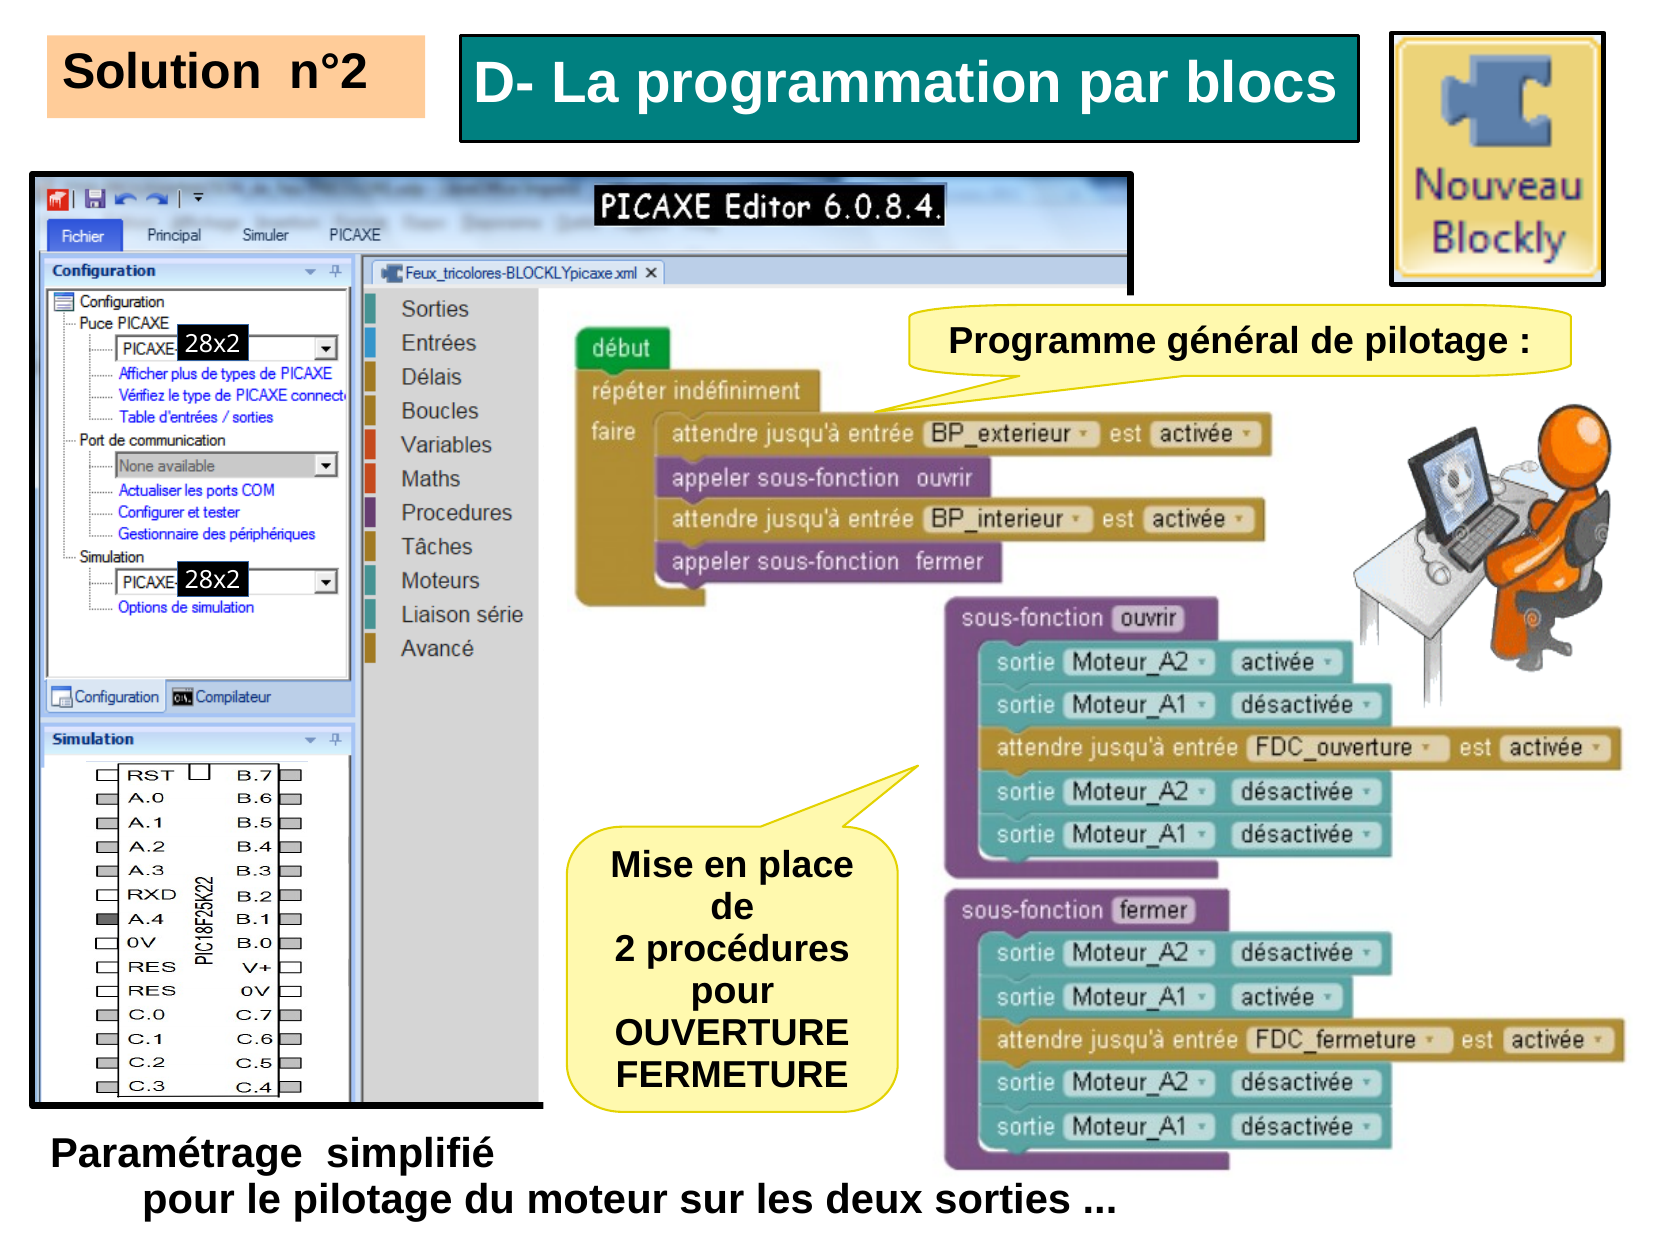

Solution n°2
D- La programmation par blocs
Programme général de pilotage :
28x2
28x2
Mise en place
de
2 procédures
pour
OUVERTURE
FERMETURE
Paramétrage simplifié
 pour le pilotage du moteur sur les deux sorties ...